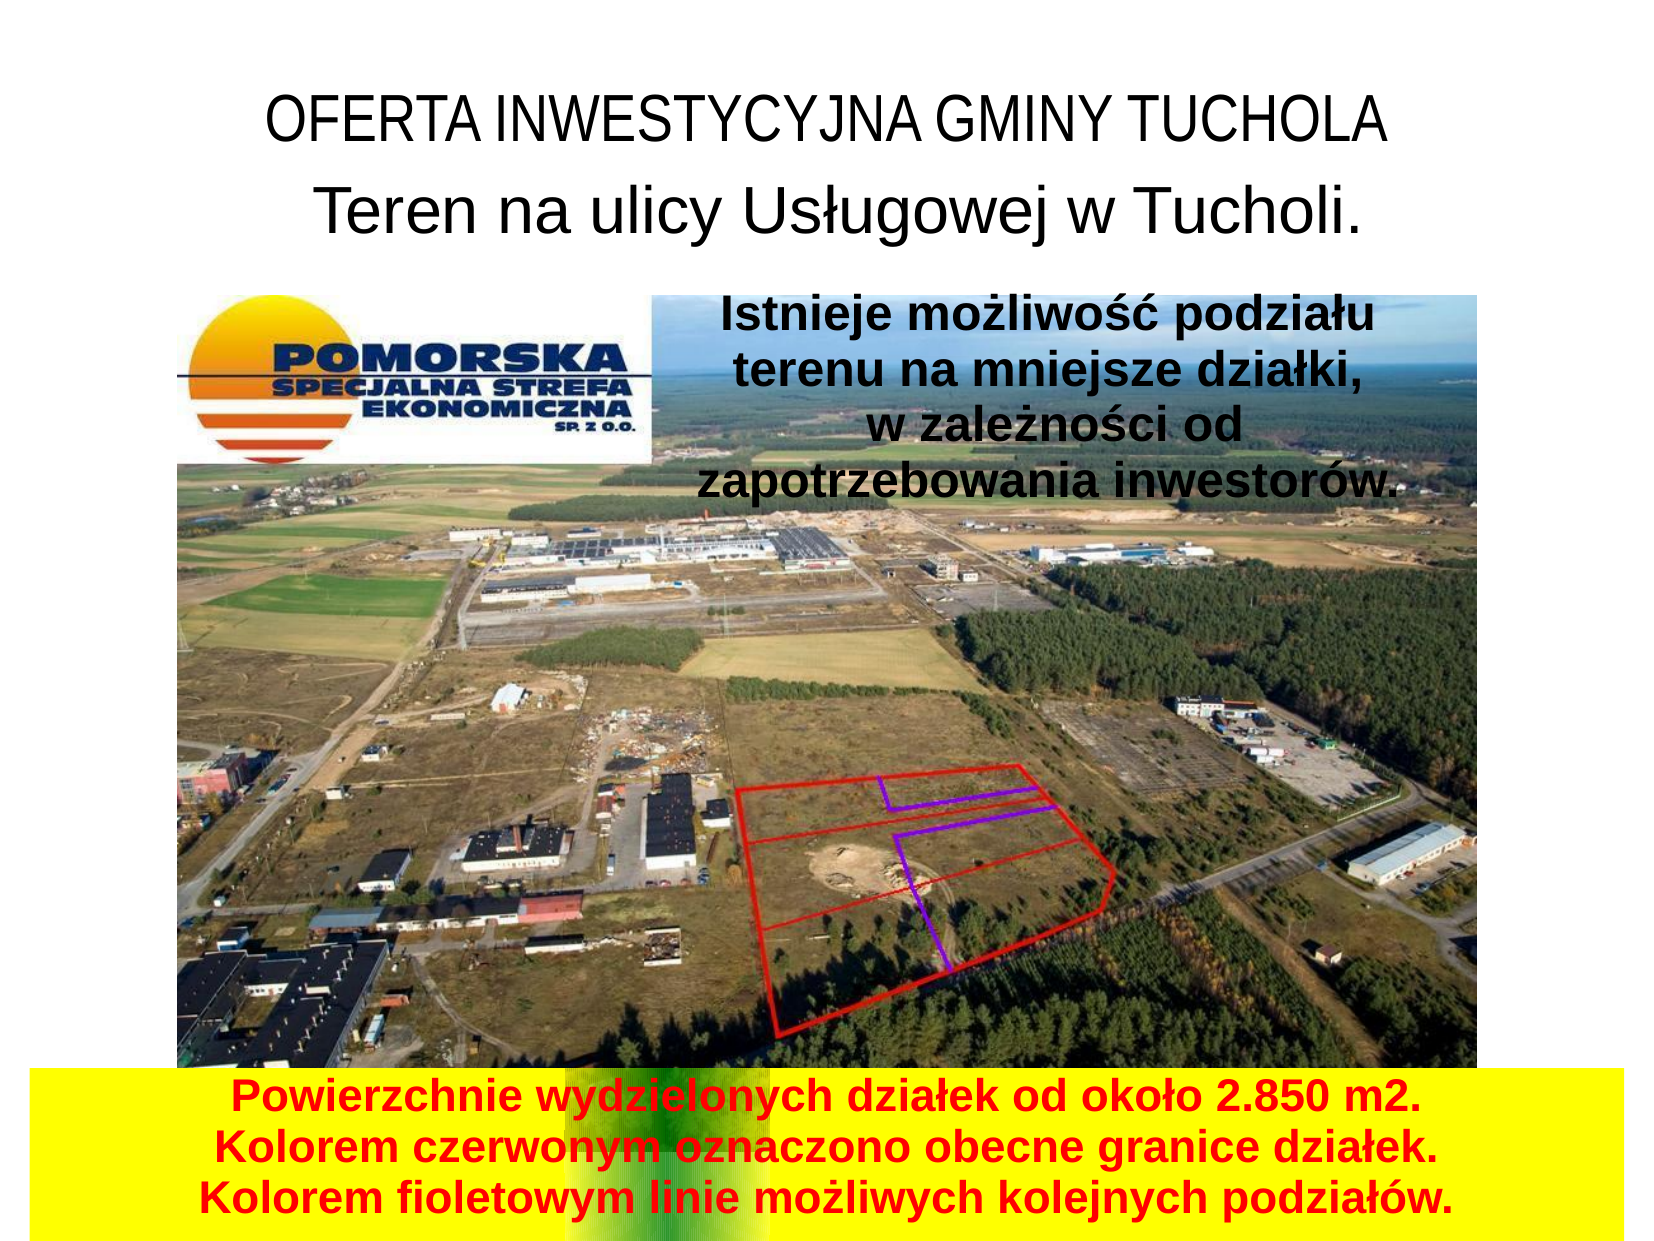

# OFERTA INWESTYCYJNA GMINY TUCHOLA
Teren na ulicy Usługowej w Tucholi.
Istnieje możliwość podziału terenu na mniejsze działki,
 w zależności od zapotrzebowania inwestorów.
Powierzchnie wydzielonych działek od około 2.850 m2.
Kolorem czerwonym oznaczono obecne granice działek.
Kolorem fioletowym linie możliwych kolejnych podziałów.